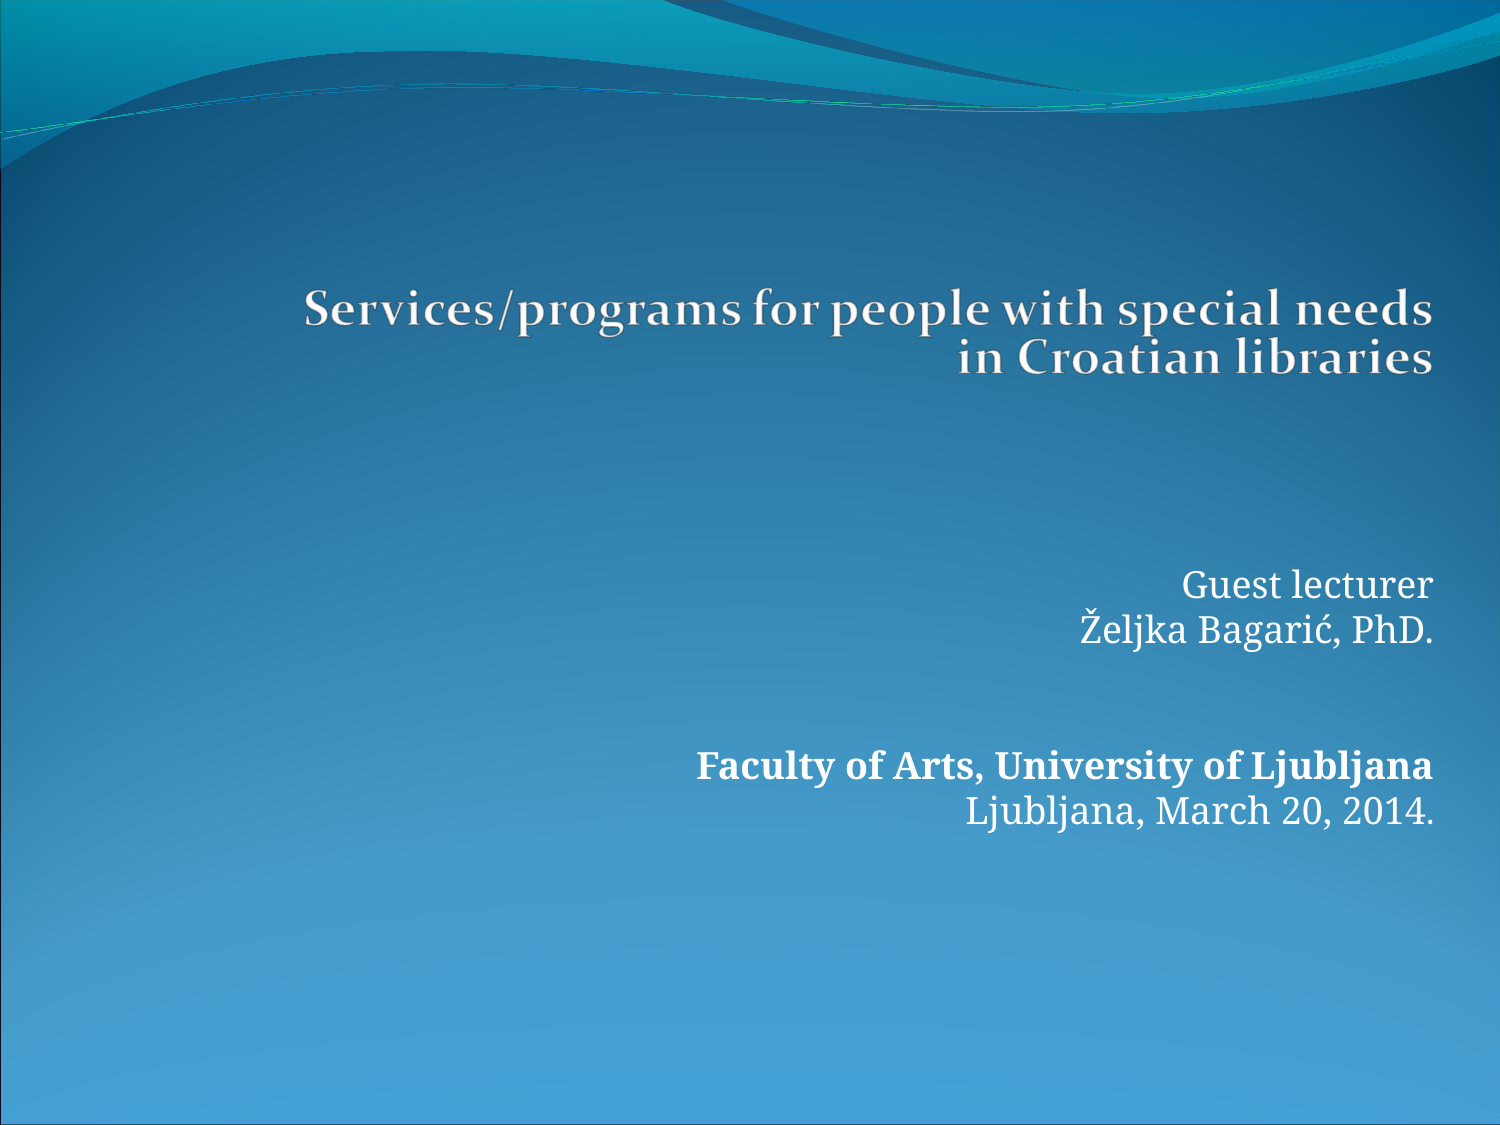

Guest lecturer
Željka Bagarić, PhD.
Faculty of Arts, University of Ljubljana
Ljubljana, March 20, 2014.